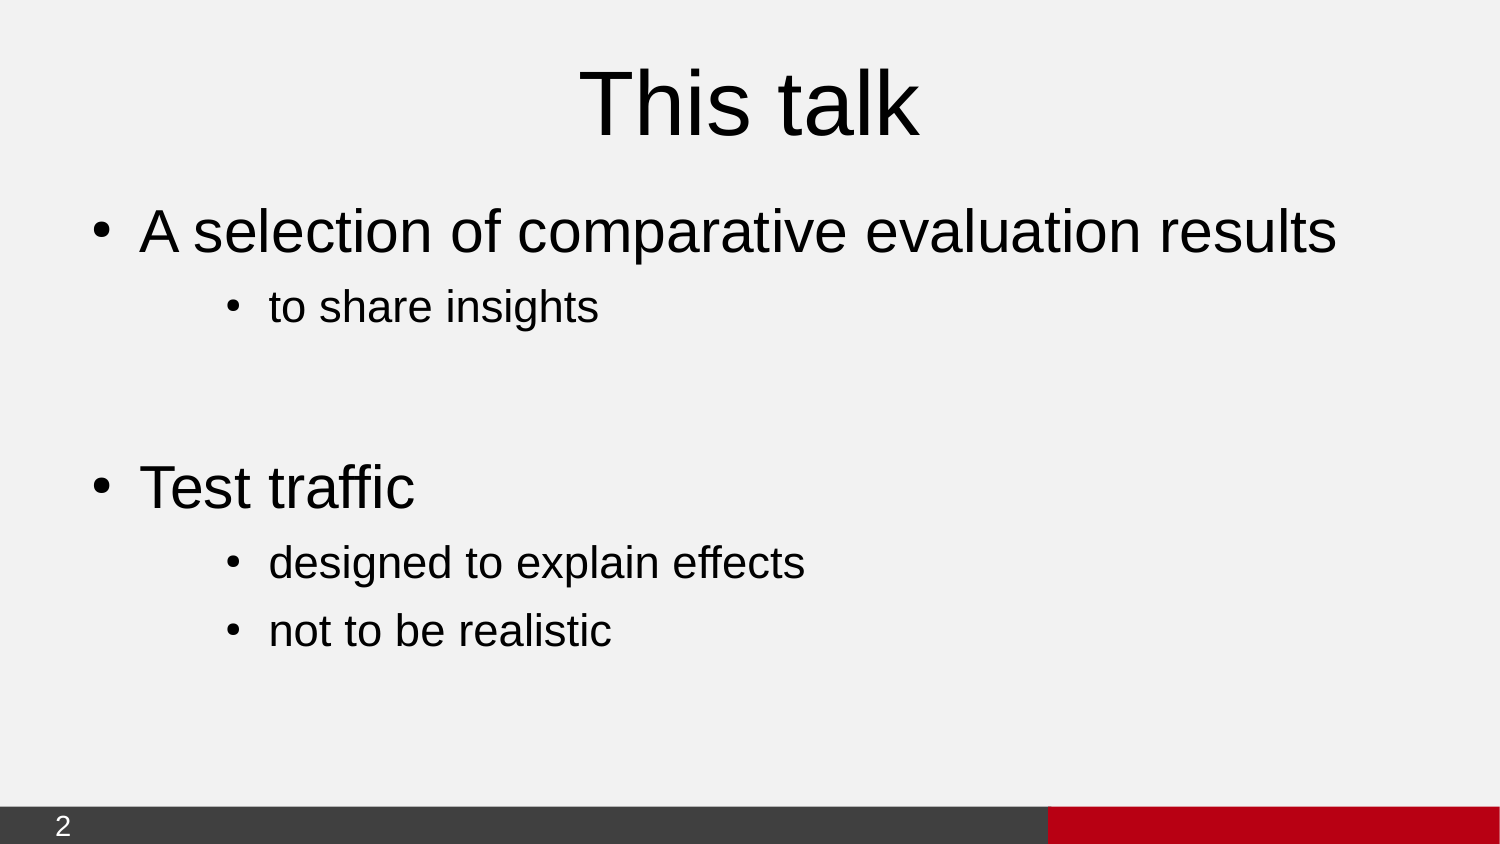

# This talk
A selection of comparative evaluation results
to share insights
Test traffic
designed to explain effects
not to be realistic
2